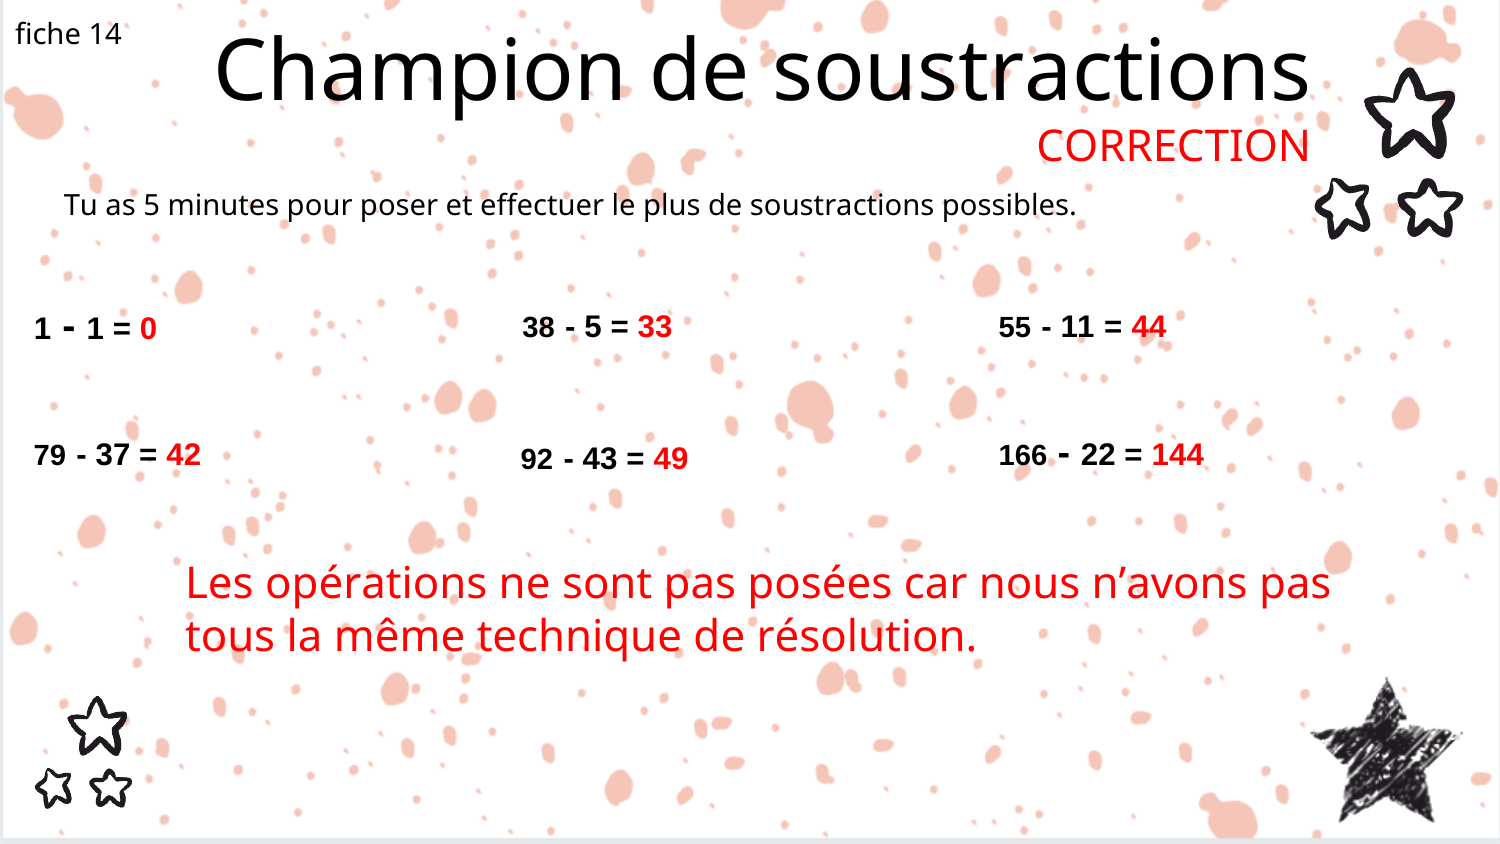

fiche 14
Champion de soustractions
CORRECTION
Tu as 5 minutes pour poser et effectuer le plus de soustractions possibles.
 1 - 1 = 0
 38 - 5 = 33
 55 - 11 = 44
 79 - 37 = 42
 166 - 22 = 144
92 - 43 = 49
Les opérations ne sont pas posées car nous n’avons pas tous la même technique de résolution.